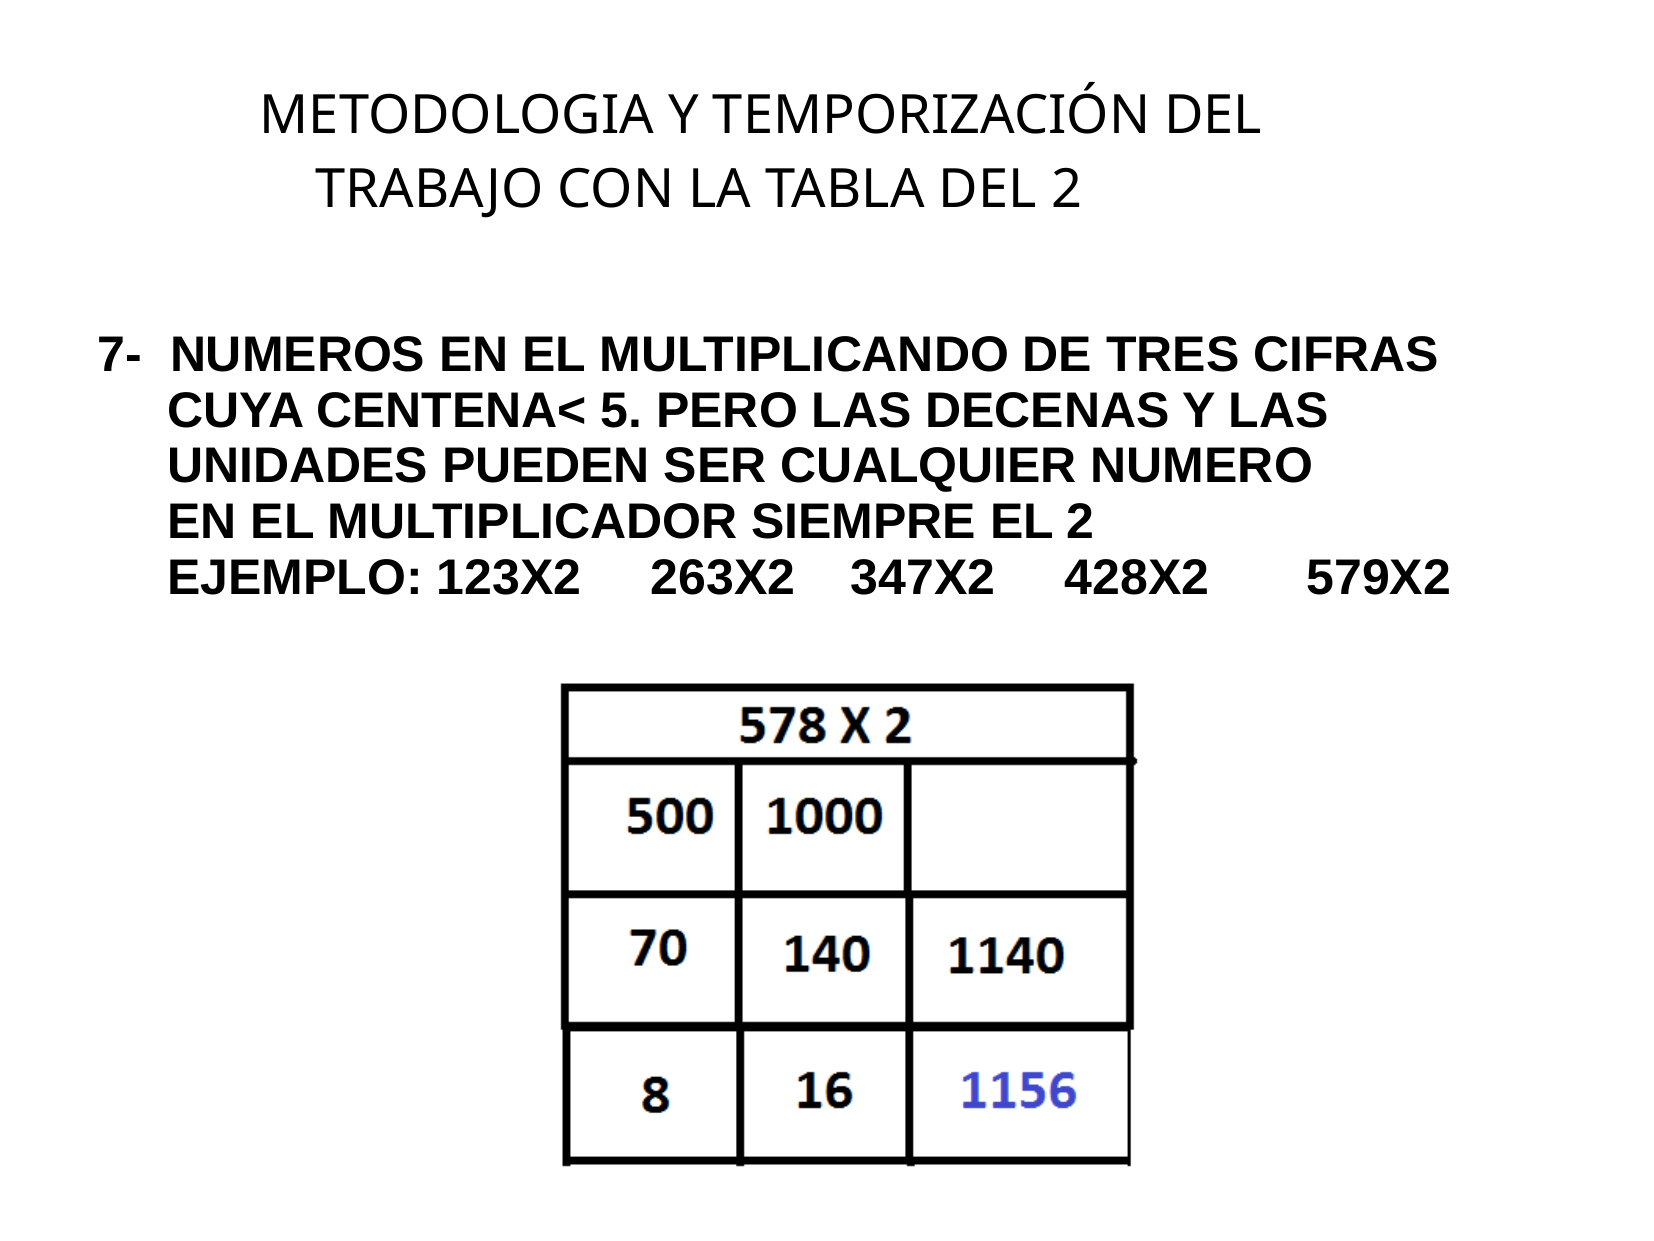

METODOLOGIA Y TEMPORIZACIÓN DEL
 TRABAJO CON LA TABLA DEL 2
7- NUMEROS EN EL MULTIPLICANDO DE TRES CIFRAS
 CUYA CENTENA< 5. PERO LAS DECENAS Y LAS
 UNIDADES PUEDEN SER CUALQUIER NUMERO
 EN EL MULTIPLICADOR SIEMPRE EL 2
 EJEMPLO: 123X2 263X2 347X2 428X2 579X2